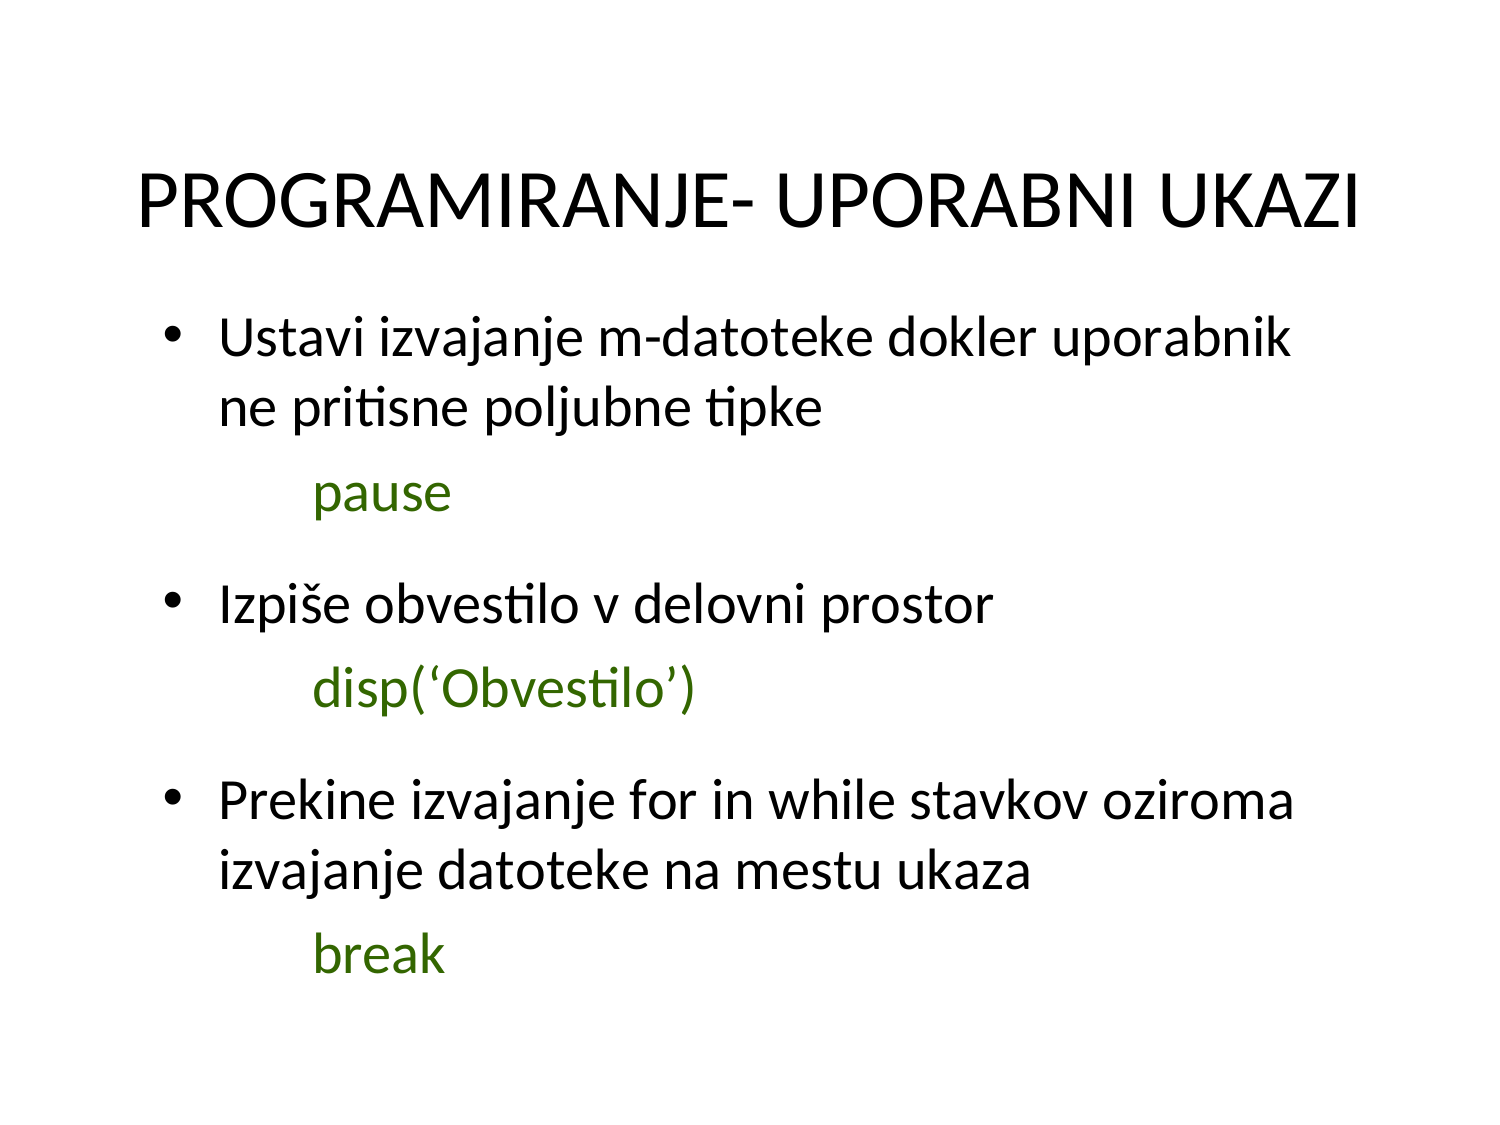

# PROGRAMIRANJE- UPORABNI UKAZI
Ustavi izvajanje m-datoteke dokler uporabnik ne pritisne poljubne tipke
		pause
Izpiše obvestilo v delovni prostor
		disp(‘Obvestilo’)
Prekine izvajanje for in while stavkov oziroma izvajanje datoteke na mestu ukaza
		break